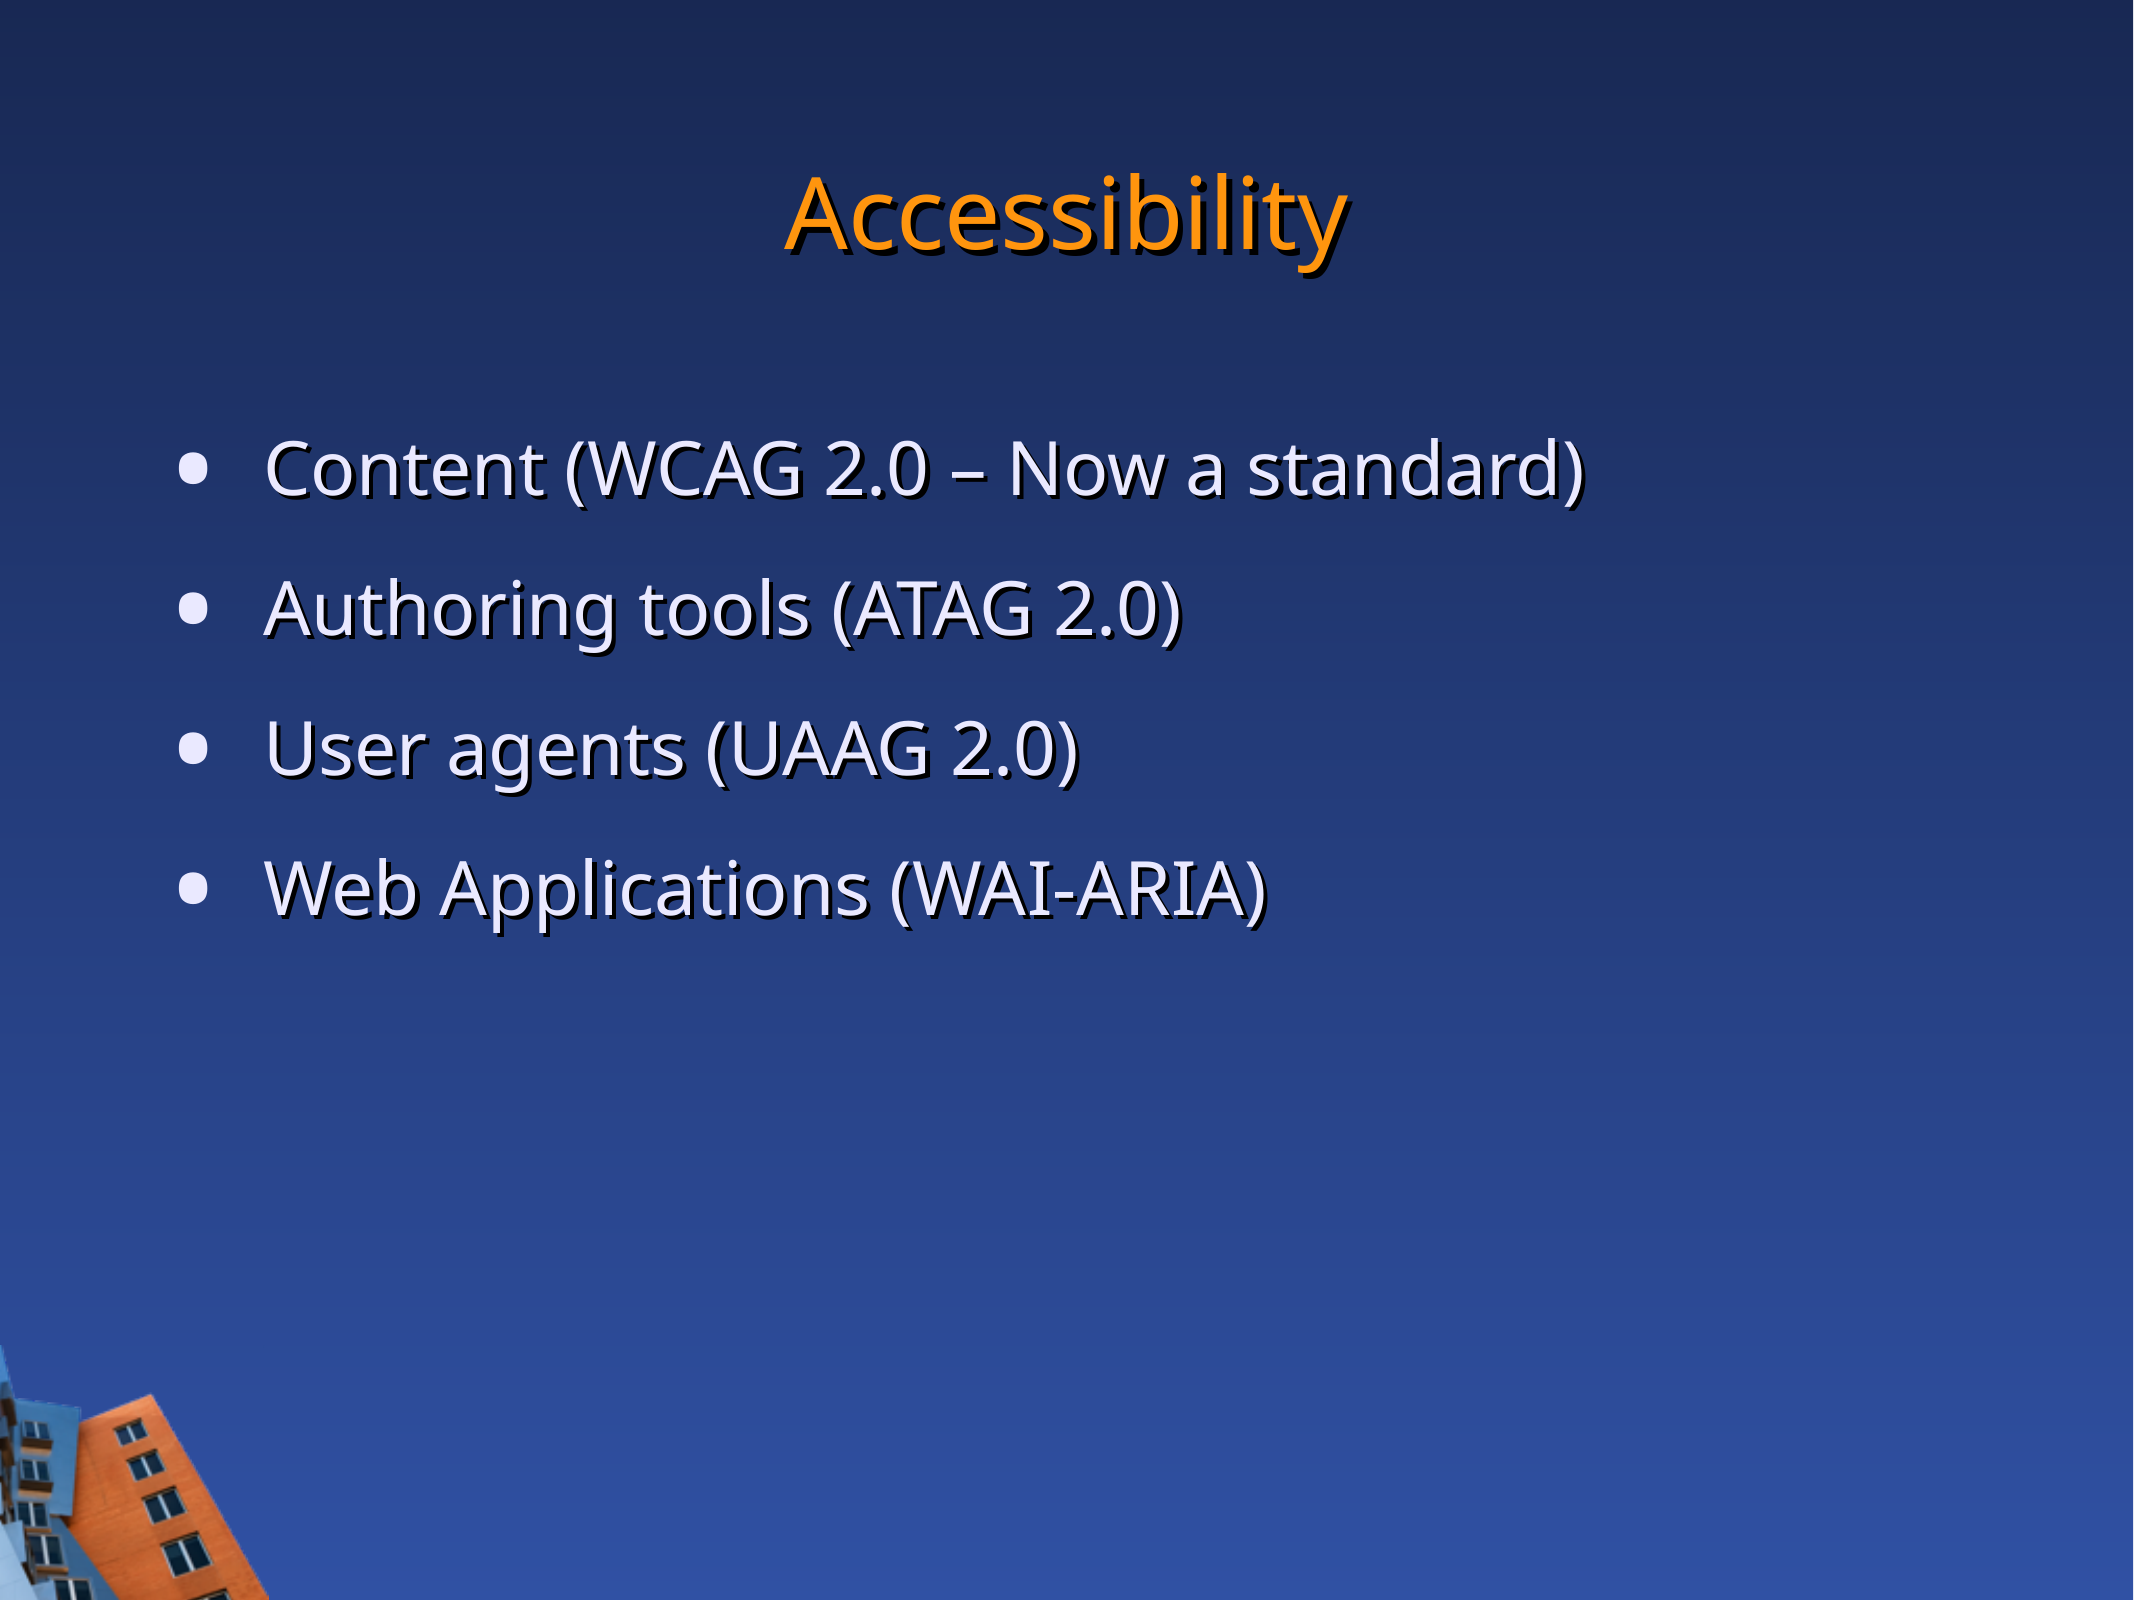

# Accessibility
Content (WCAG 2.0 – Now a standard)
Authoring tools (ATAG 2.0)
User agents (UAAG 2.0)
Web Applications (WAI-ARIA)